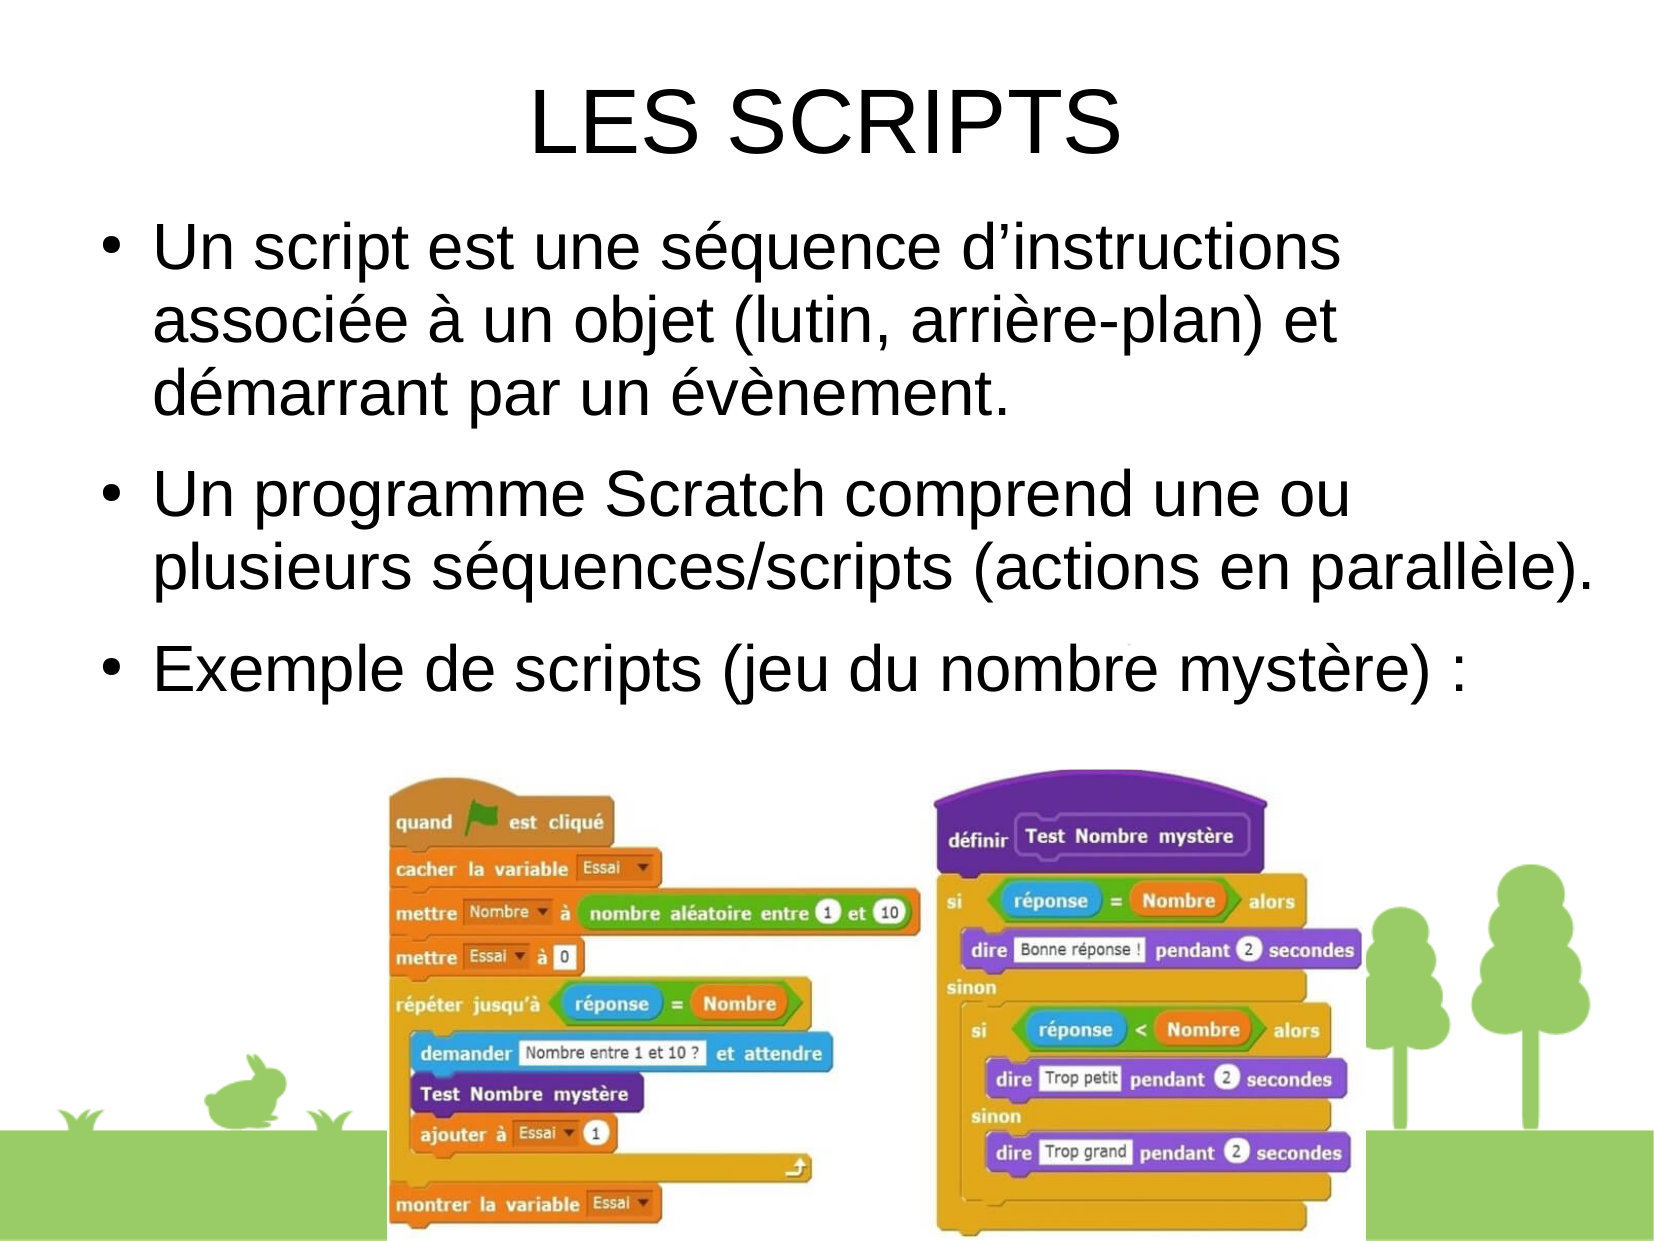

# LES SCRIPTS
Un script est une séquence d’instructions associée à un objet (lutin, arrière-plan) et démarrant par un évènement.
Un programme Scratch comprend une ou plusieurs séquences/scripts (actions en parallèle).
Exemple de scripts (jeu du nombre mystère) :